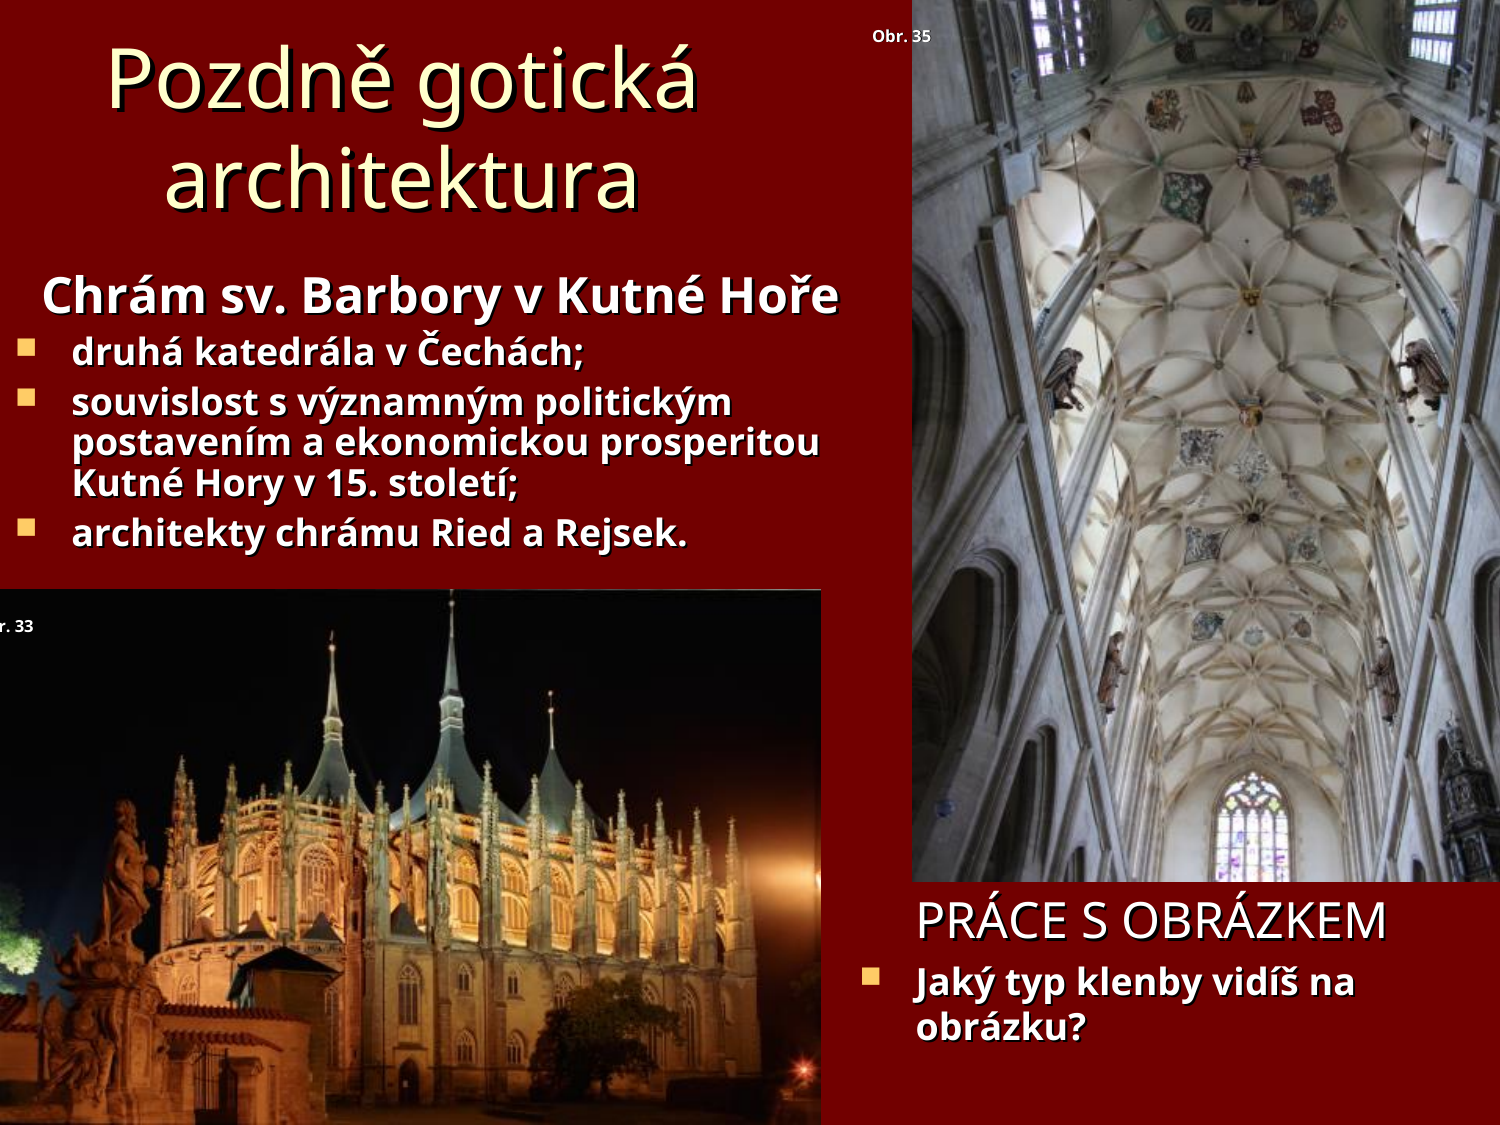

Pozdně gotická architektura
Obr. 35
# Chrám sv. Barbory v Kutné Hoře
druhá katedrála v Čechách;
souvislost s významným politickým postavením a ekonomickou prosperitou Kutné Hory v 15. století;
architekty chrámu Ried a Rejsek.
Obr. 33
	PRÁCE S OBRÁZKEM
Jaký typ klenby vidíš na obrázku?